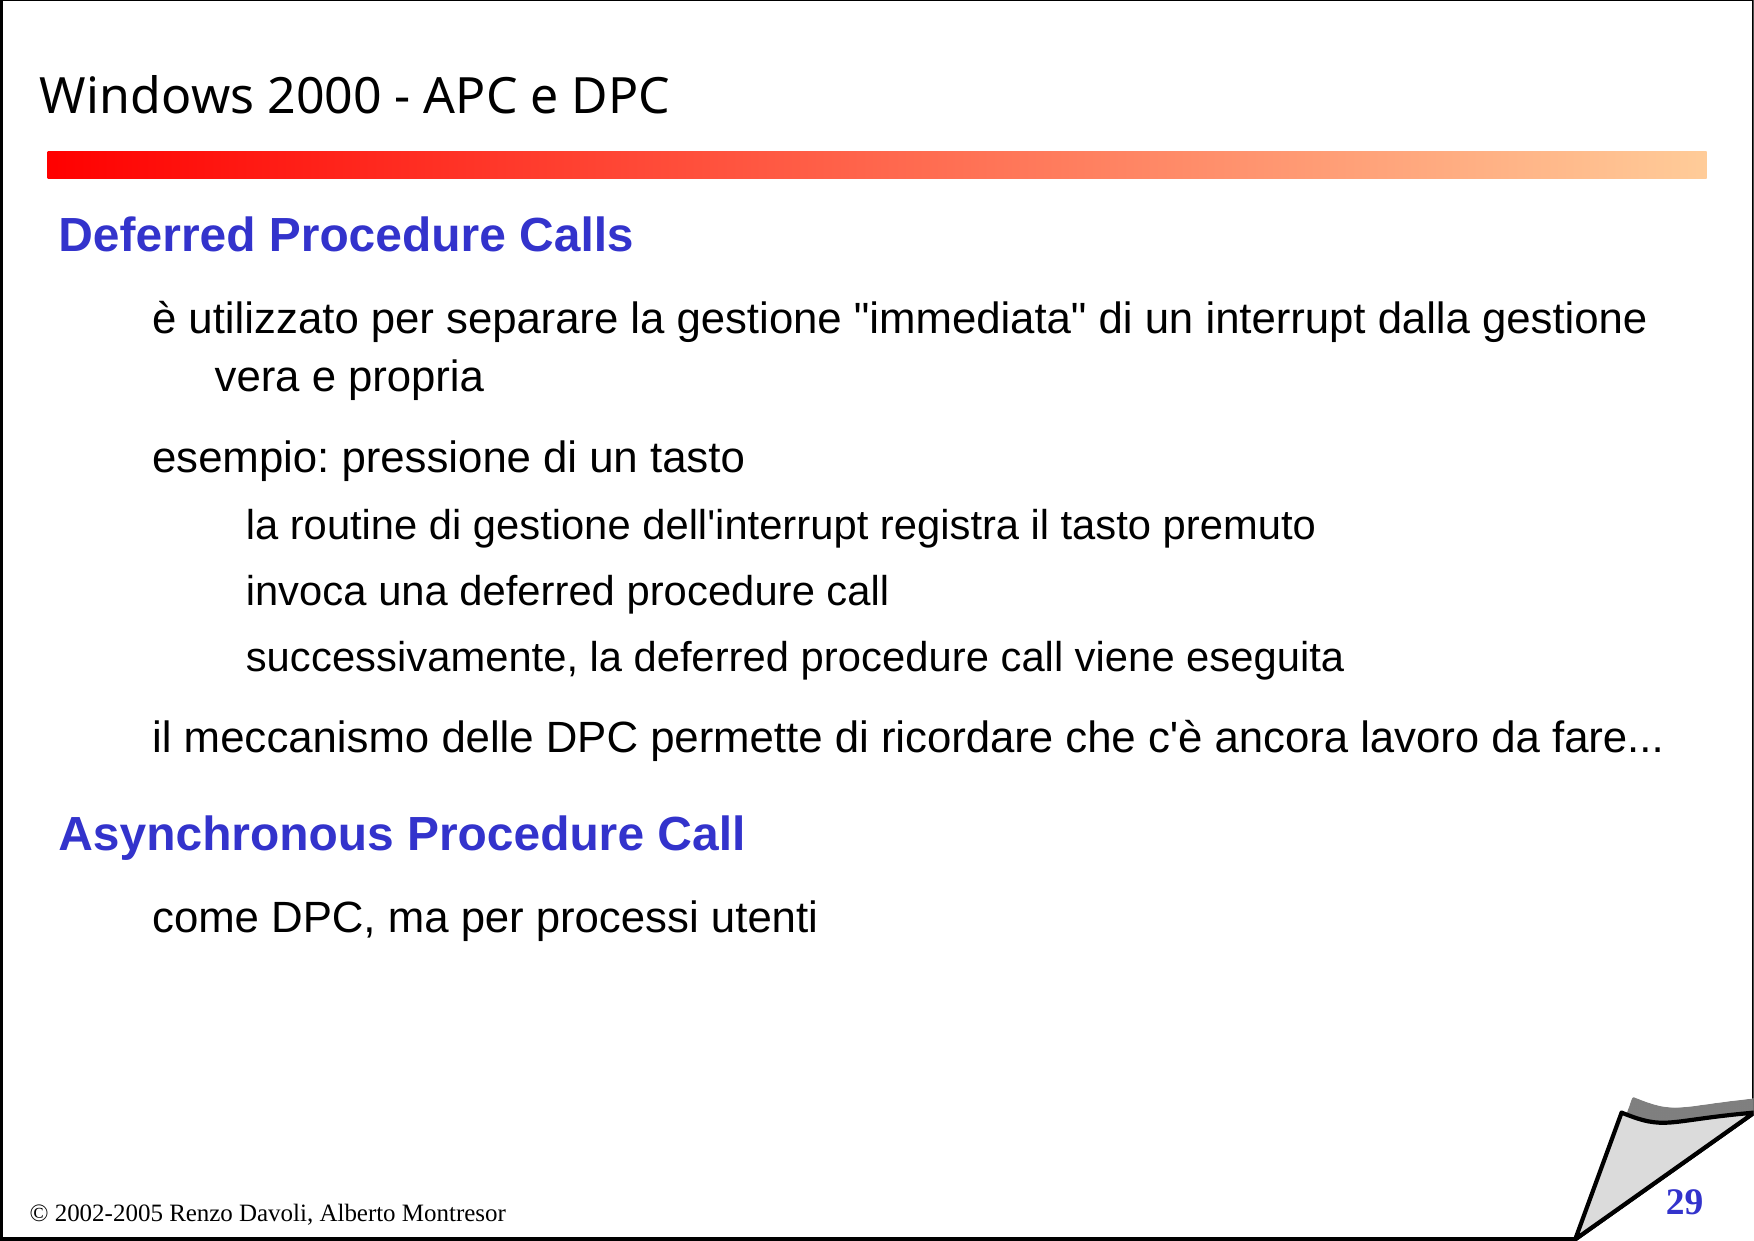

# Windows 2000 - APC e DPC
Deferred Procedure Calls
è utilizzato per separare la gestione "immediata" di un interrupt dalla gestione vera e propria
esempio: pressione di un tasto
la routine di gestione dell'interrupt registra il tasto premuto
invoca una deferred procedure call
successivamente, la deferred procedure call viene eseguita
il meccanismo delle DPC permette di ricordare che c'è ancora lavoro da fare...
Asynchronous Procedure Call
come DPC, ma per processi utenti